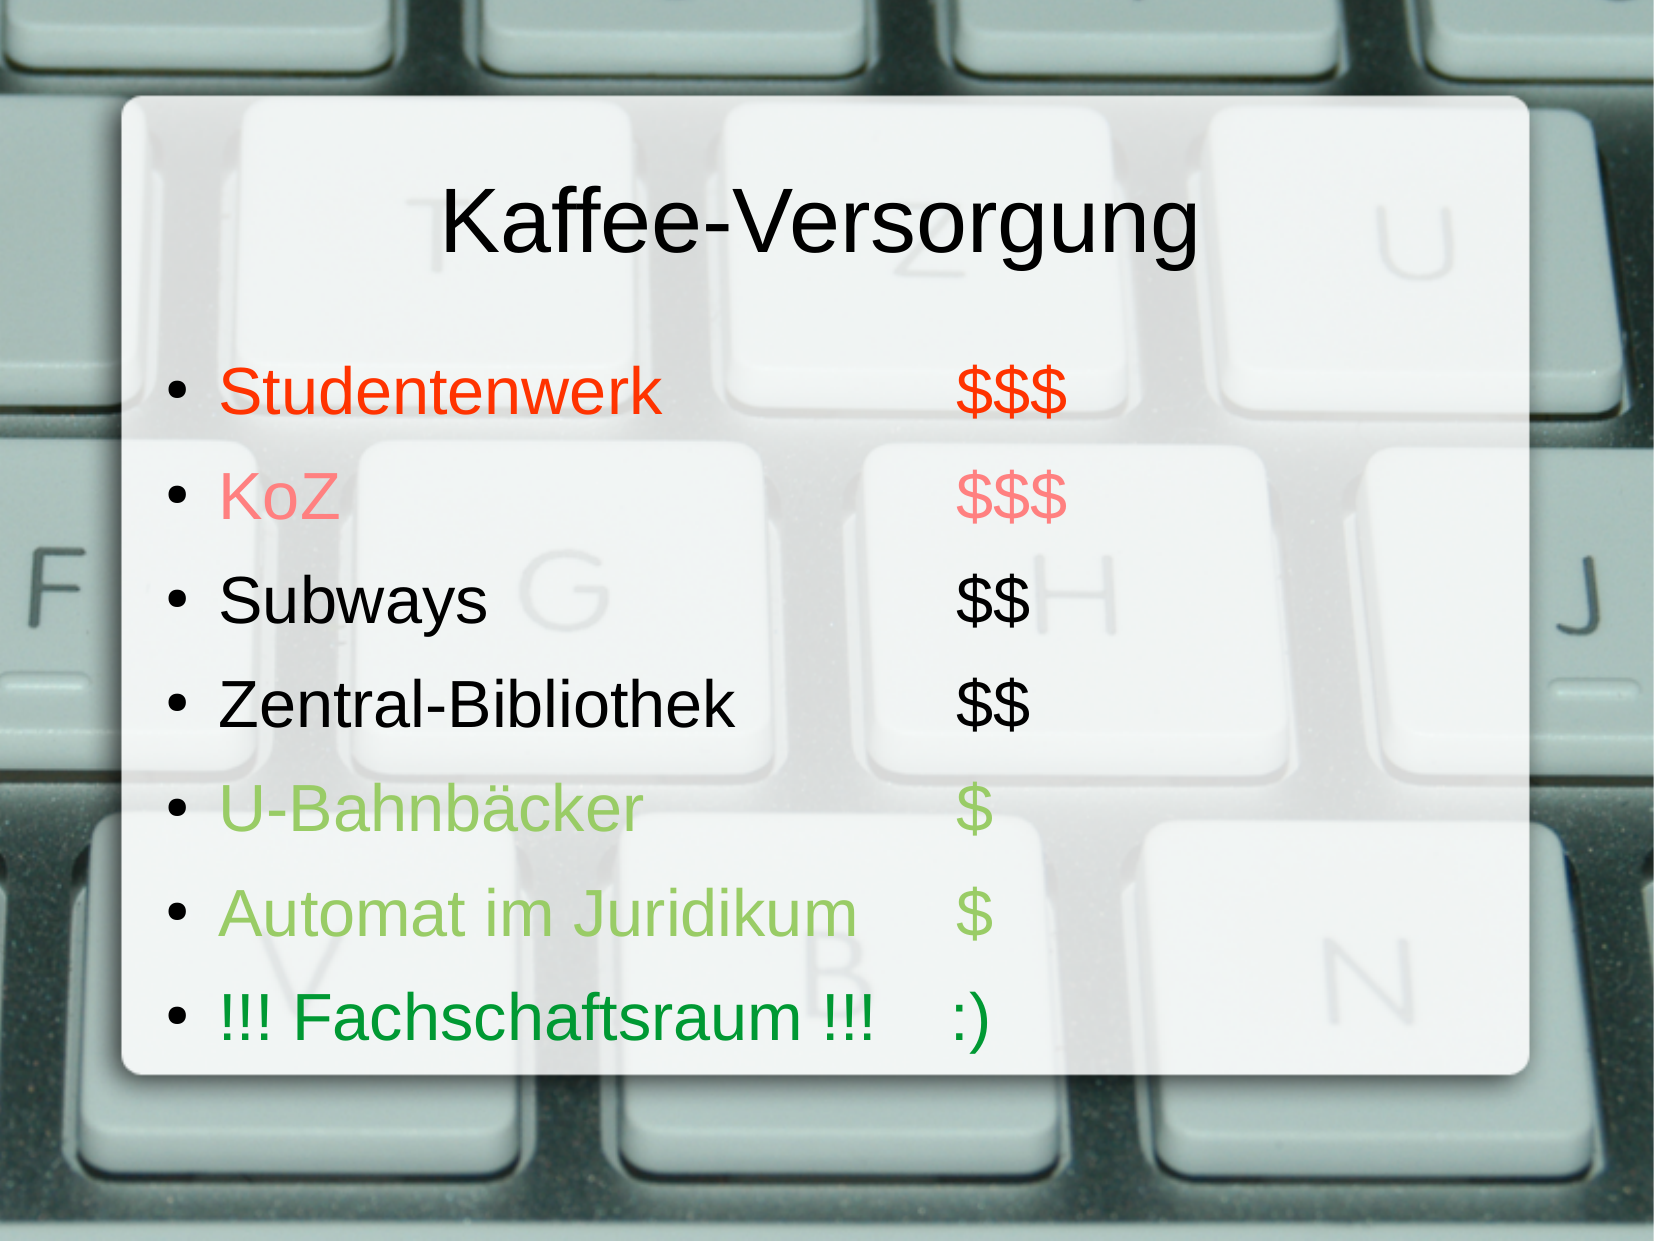

# Kaffee-Versorgung
Studentenwerk 				$$$
KoZ 									$$$
Subways							$$
Zentral-Bibliothek 			$$
U-Bahnbäcker 				$
Automat im Juridikum 		$
!!! Fachschaftsraum !!! :)